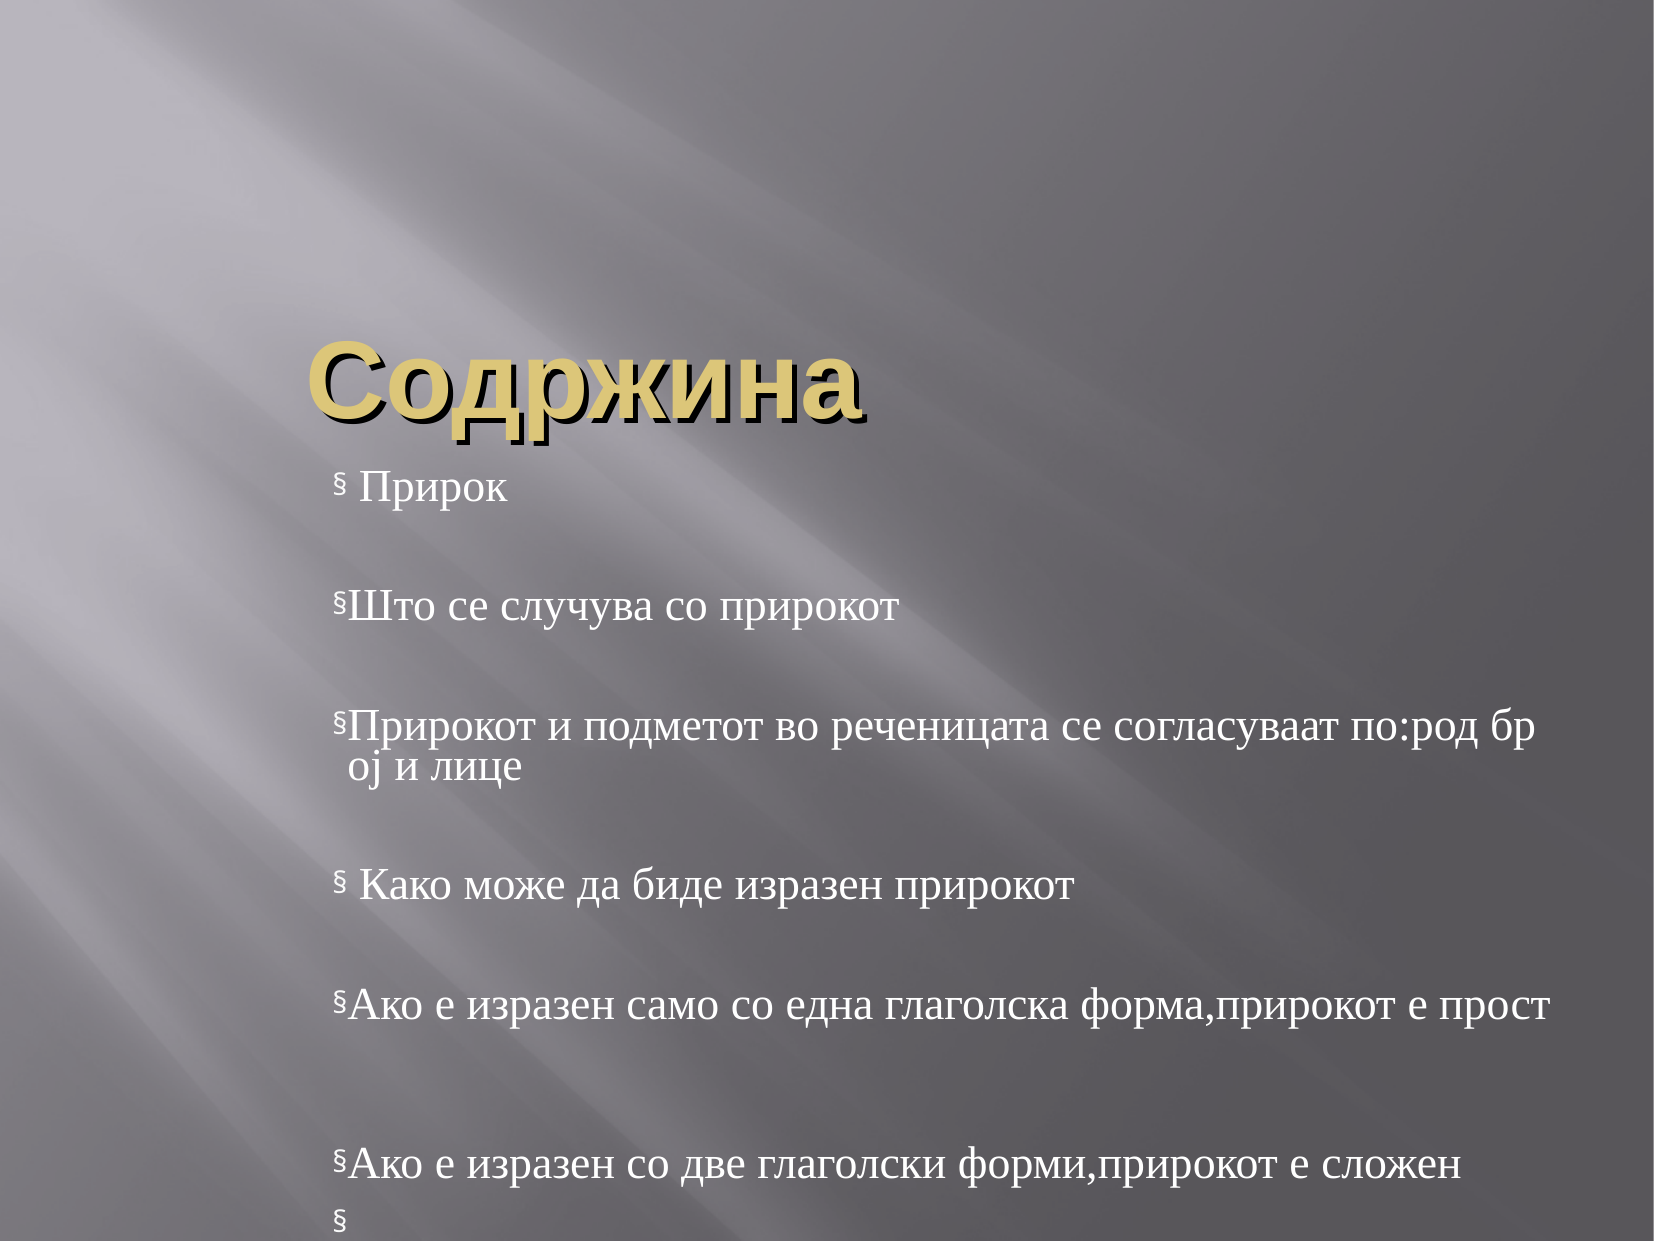

# Содржина
 Прирок
Што се случува со прирокот
Прирокот и подметот во реченицата се согласуваат по:род број и лице
 Како може да биде изразен прирокот
Ако е изразен само со една глаголска форма,прирокот е прост
Ако е изразен со две глаголски форми,прирокот е сложен
 Примери и линк